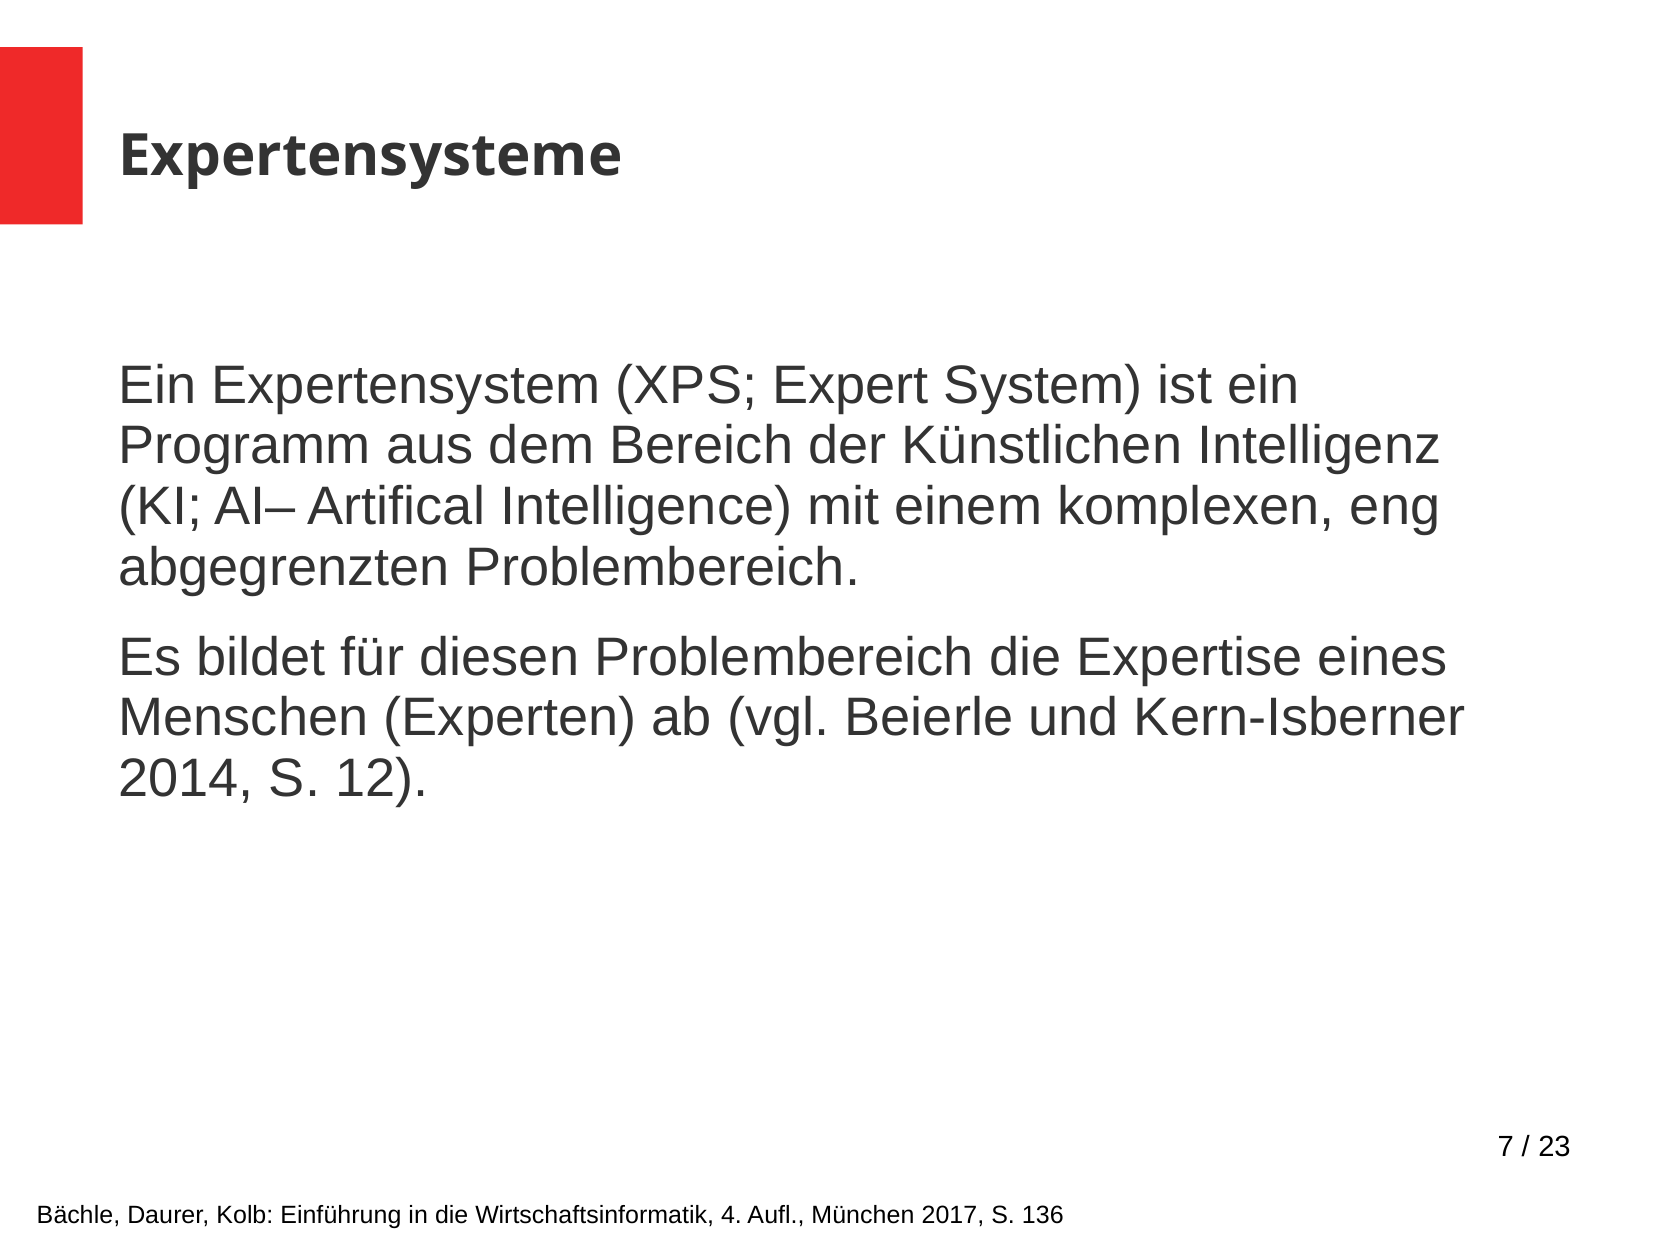

# Expertensysteme
Ein Expertensystem (XPS; Expert System) ist ein Programm aus dem Bereich der Künstlichen Intelligenz (KI; AI– Artifical Intelligence) mit einem komplexen, eng abgegrenzten Problembereich.
Es bildet für diesen Problembereich die Expertise eines Menschen (Experten) ab (vgl. Beierle und Kern-Isberner 2014, S. 12).
7
Bächle, Daurer, Kolb: Einführung in die Wirtschaftsinformatik, 4. Aufl., München 2017, S. 136